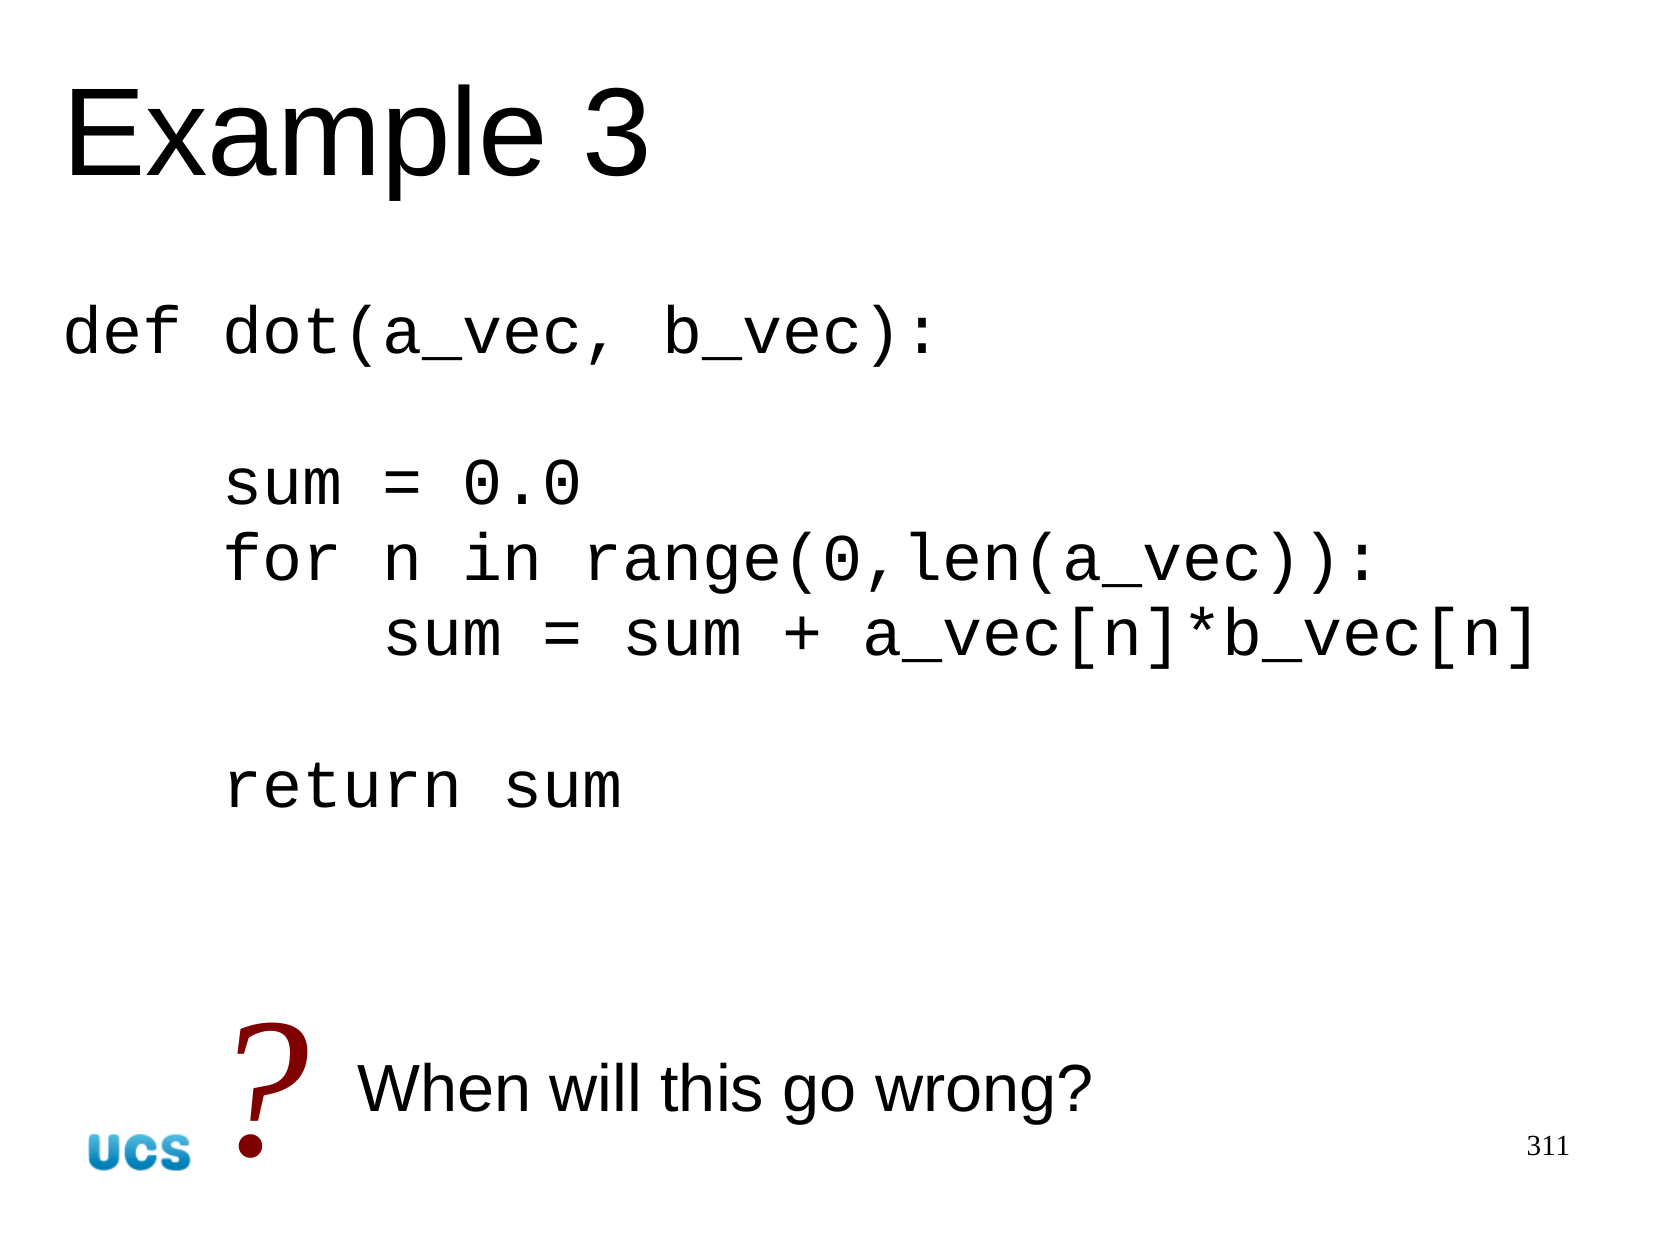

Example 3
def dot(a_vec, b_vec):
 sum = 0.0
 for n in range(0,len(a_vec)):
 sum = sum + a_vec[n]*b_vec[n]
 return sum
?
When will this go wrong?
311